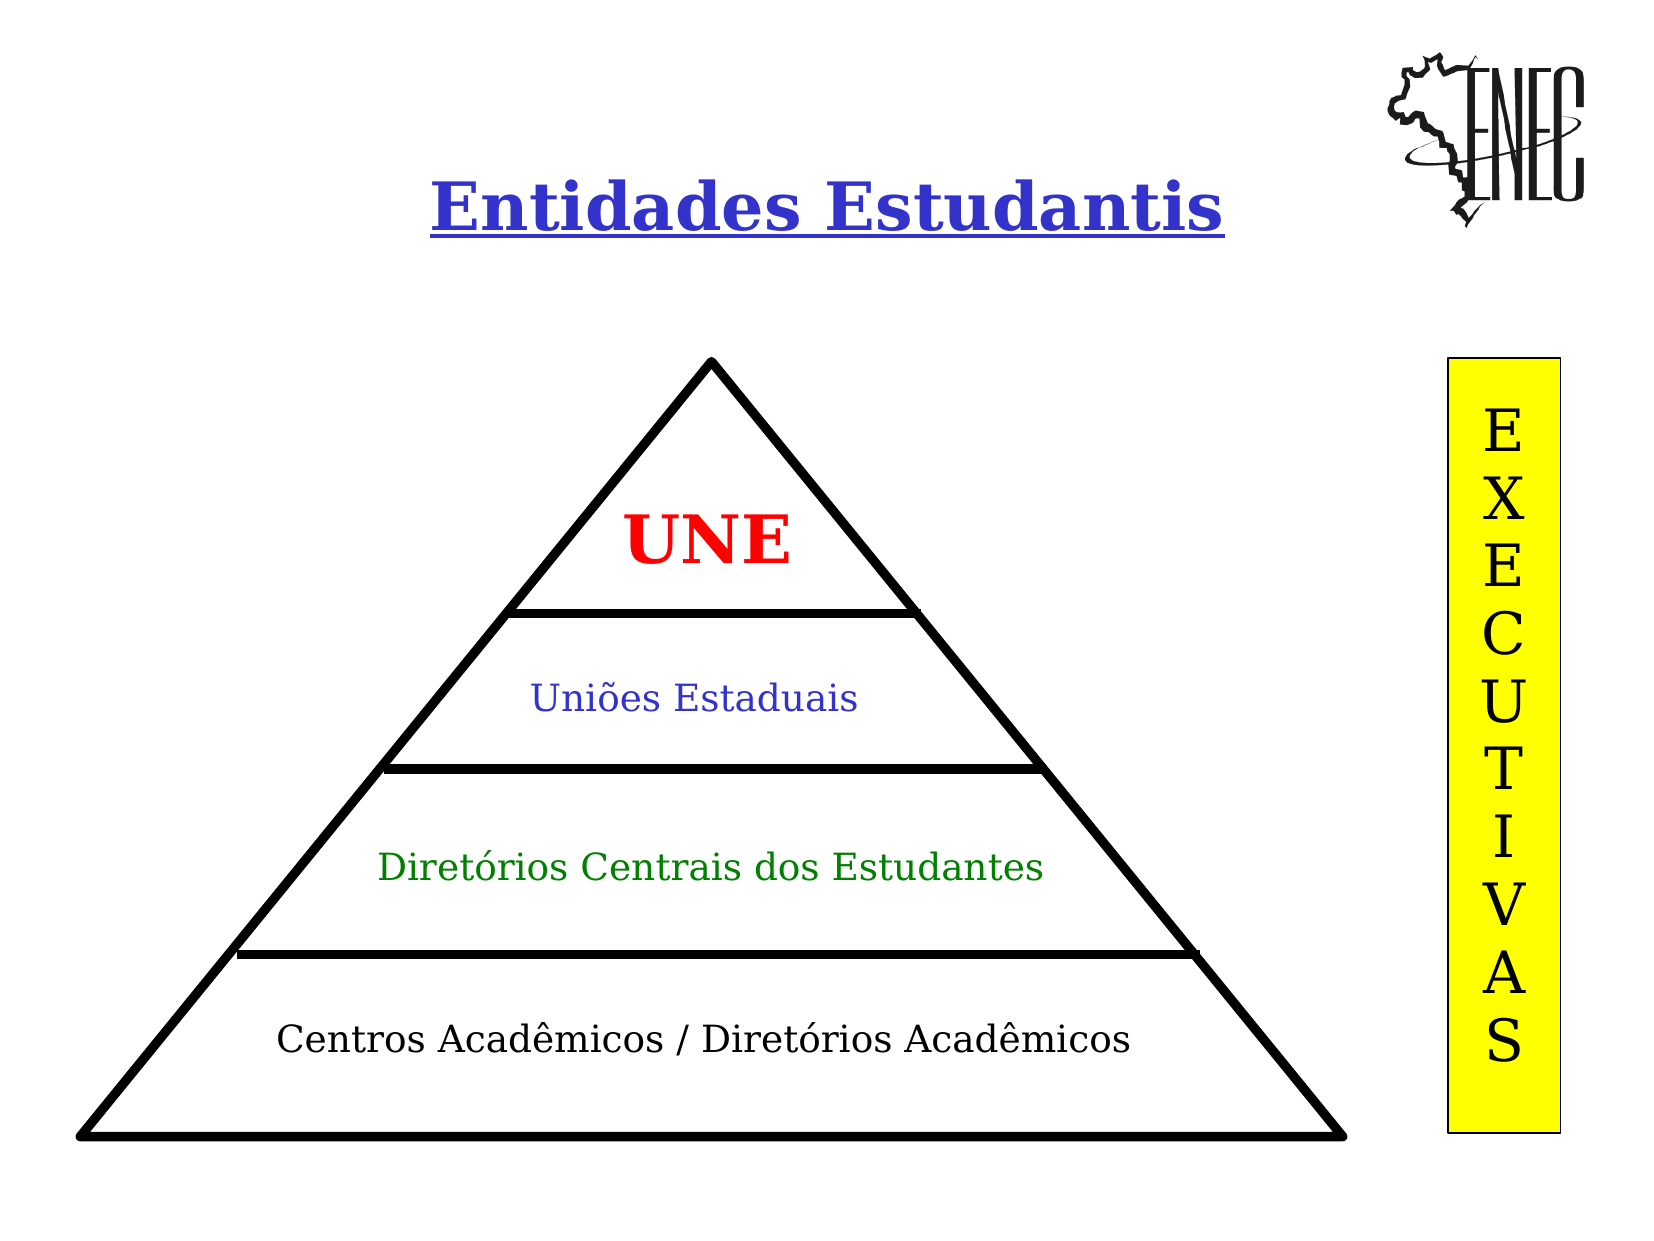

# Entidades Estudantis
E
X
E
C
U
T
I
V
A
S
UNE
Uniões Estaduais
Diretórios Centrais dos Estudantes
Centros Acadêmicos / Diretórios Acadêmicos